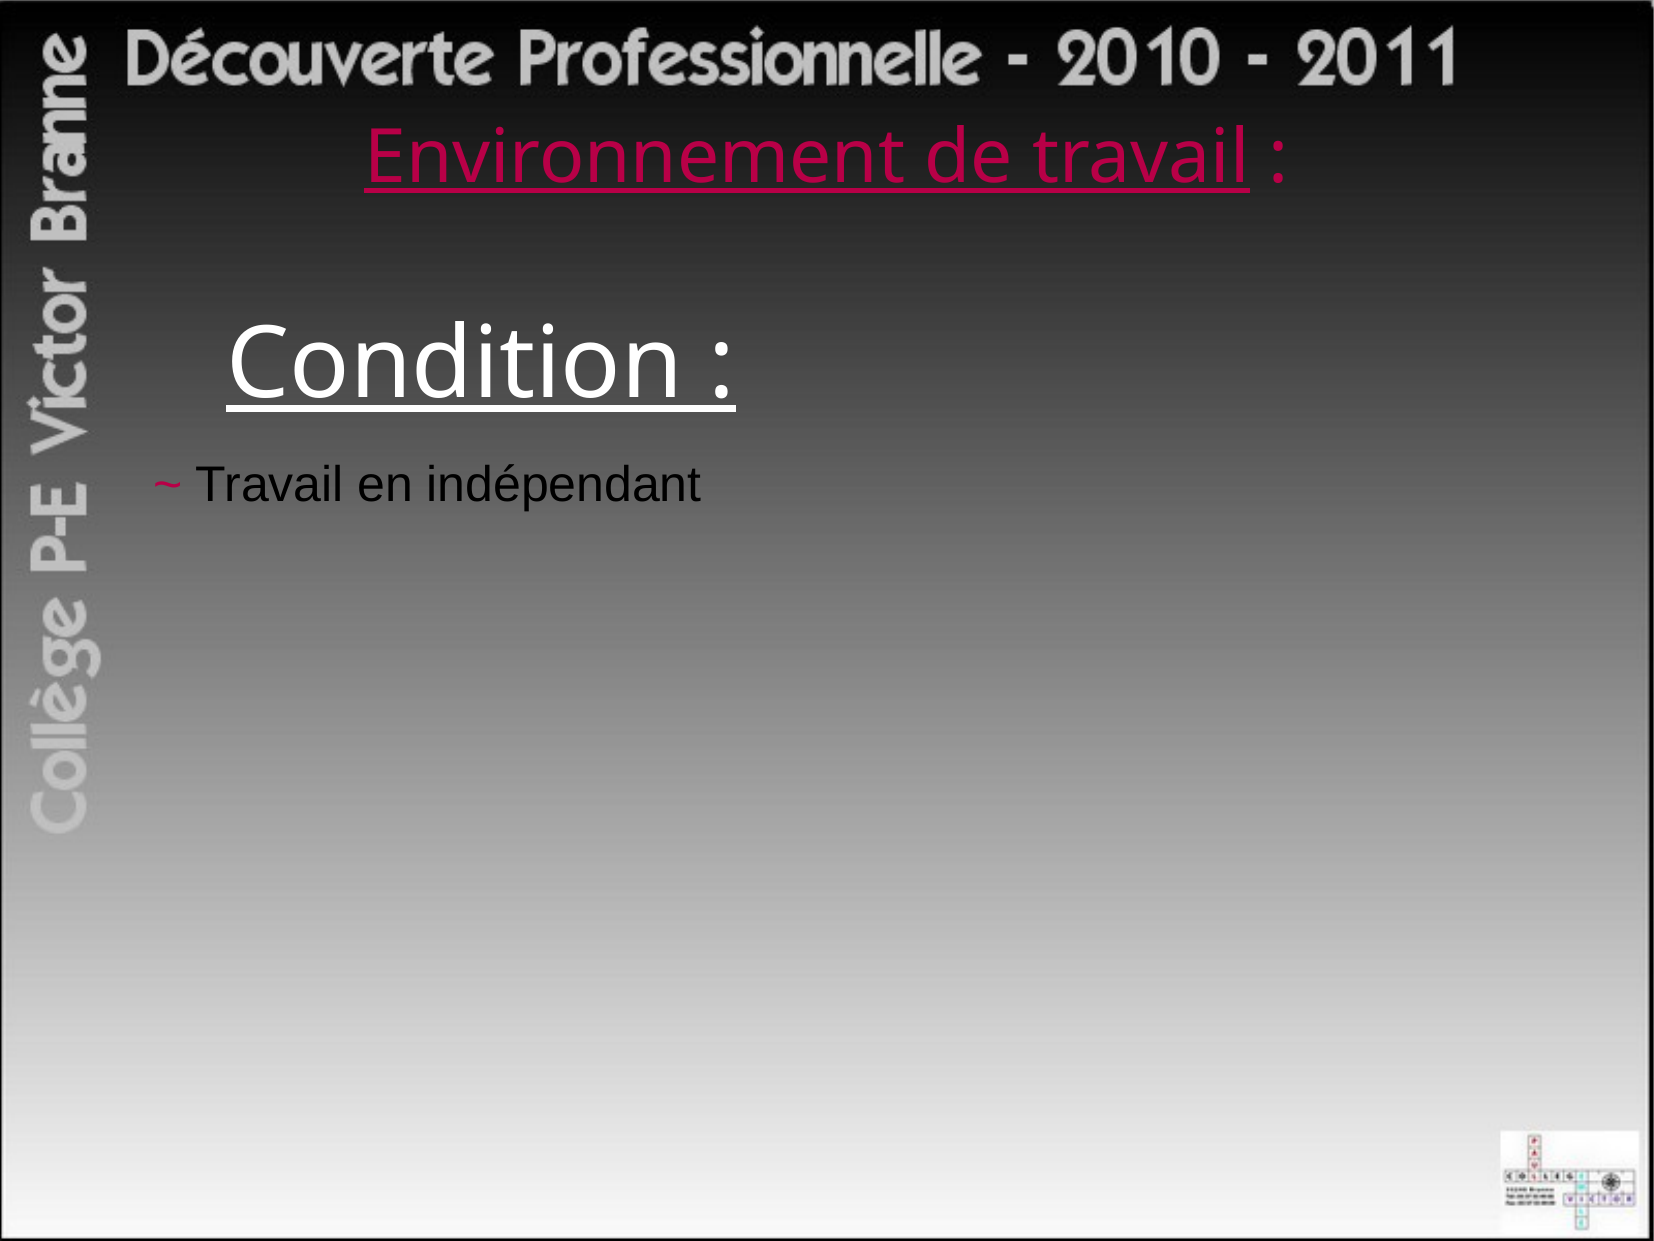

# Environnement de travail :
Condition :
~ Travail en indépendant